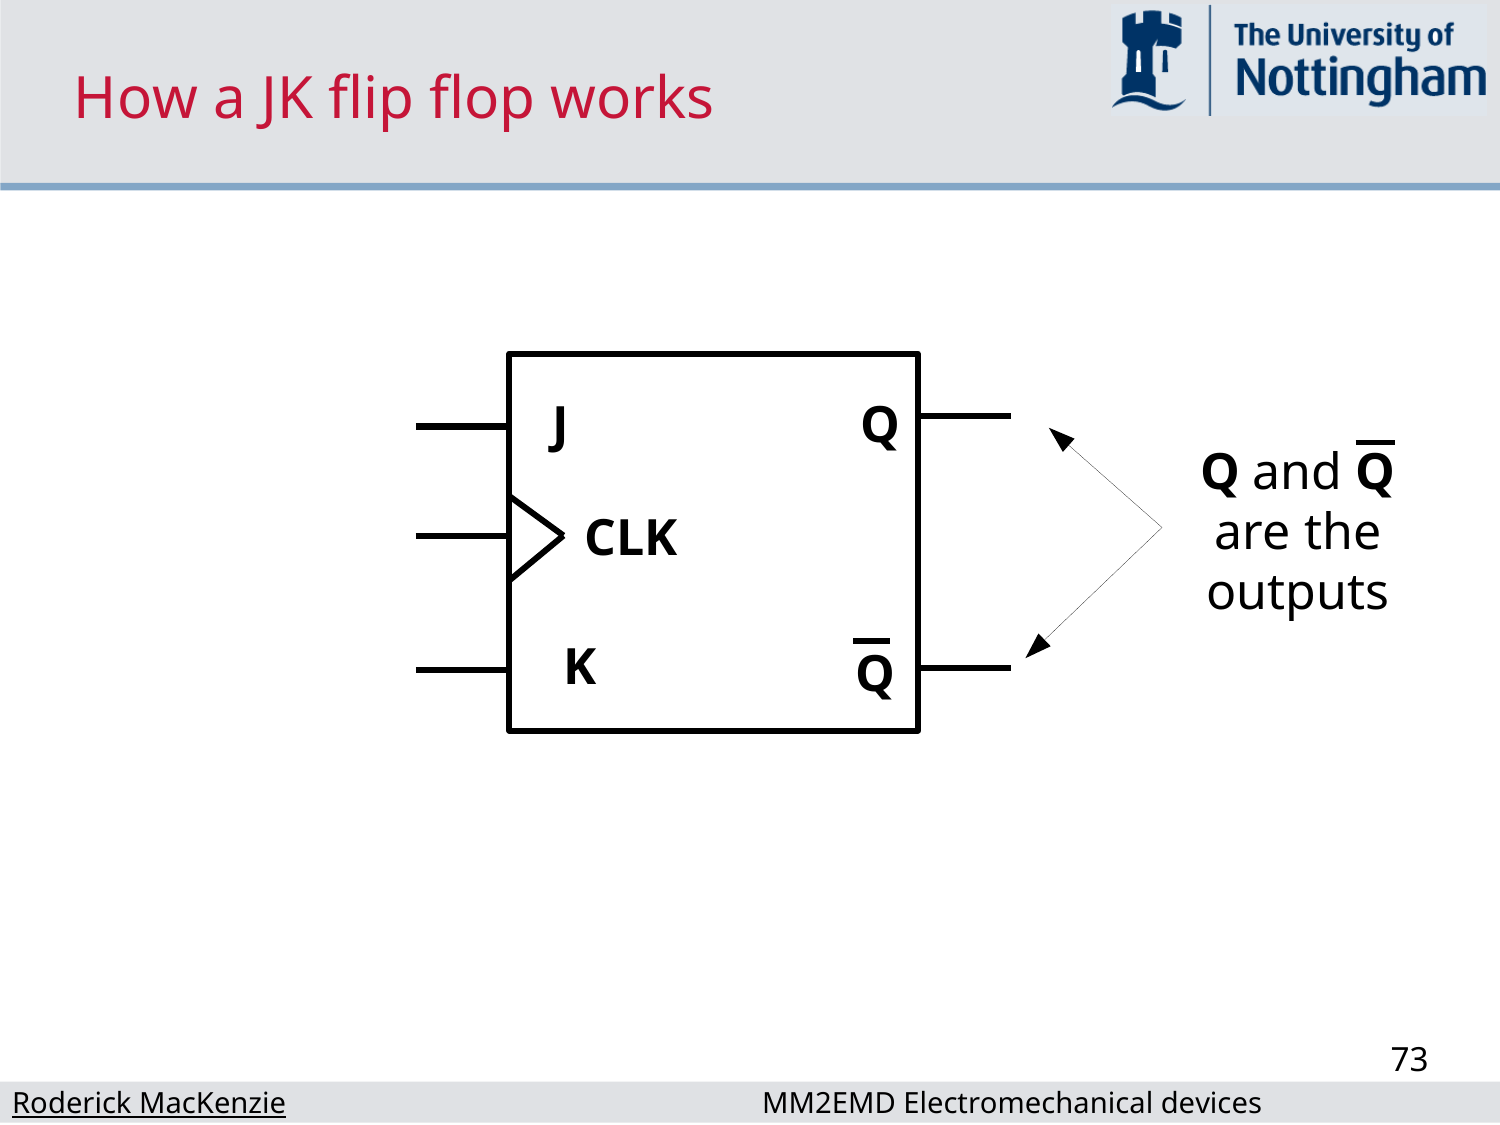

# How a JK flip flop works
J
Q
CLK
K
Q
Q and Q are the outputs